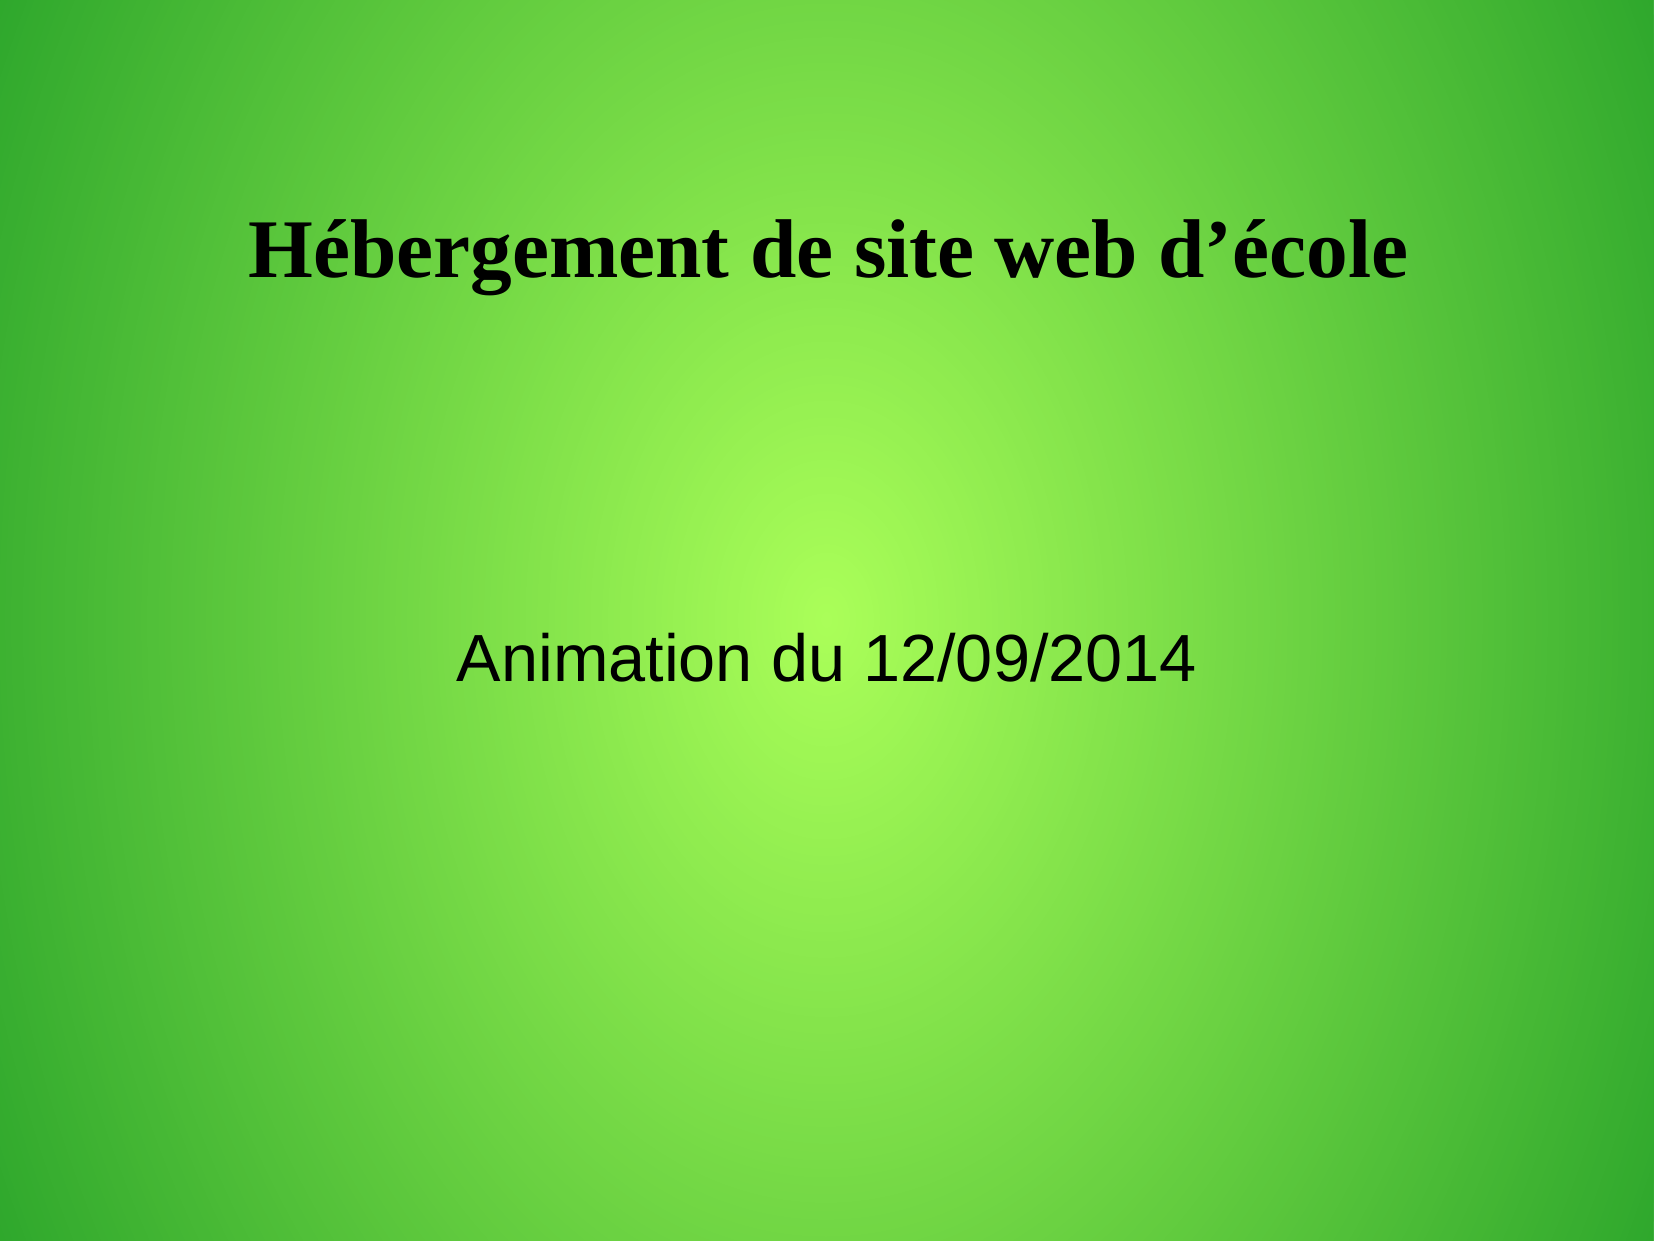

# Hébergement de site web d’école
Animation du 12/09/2014